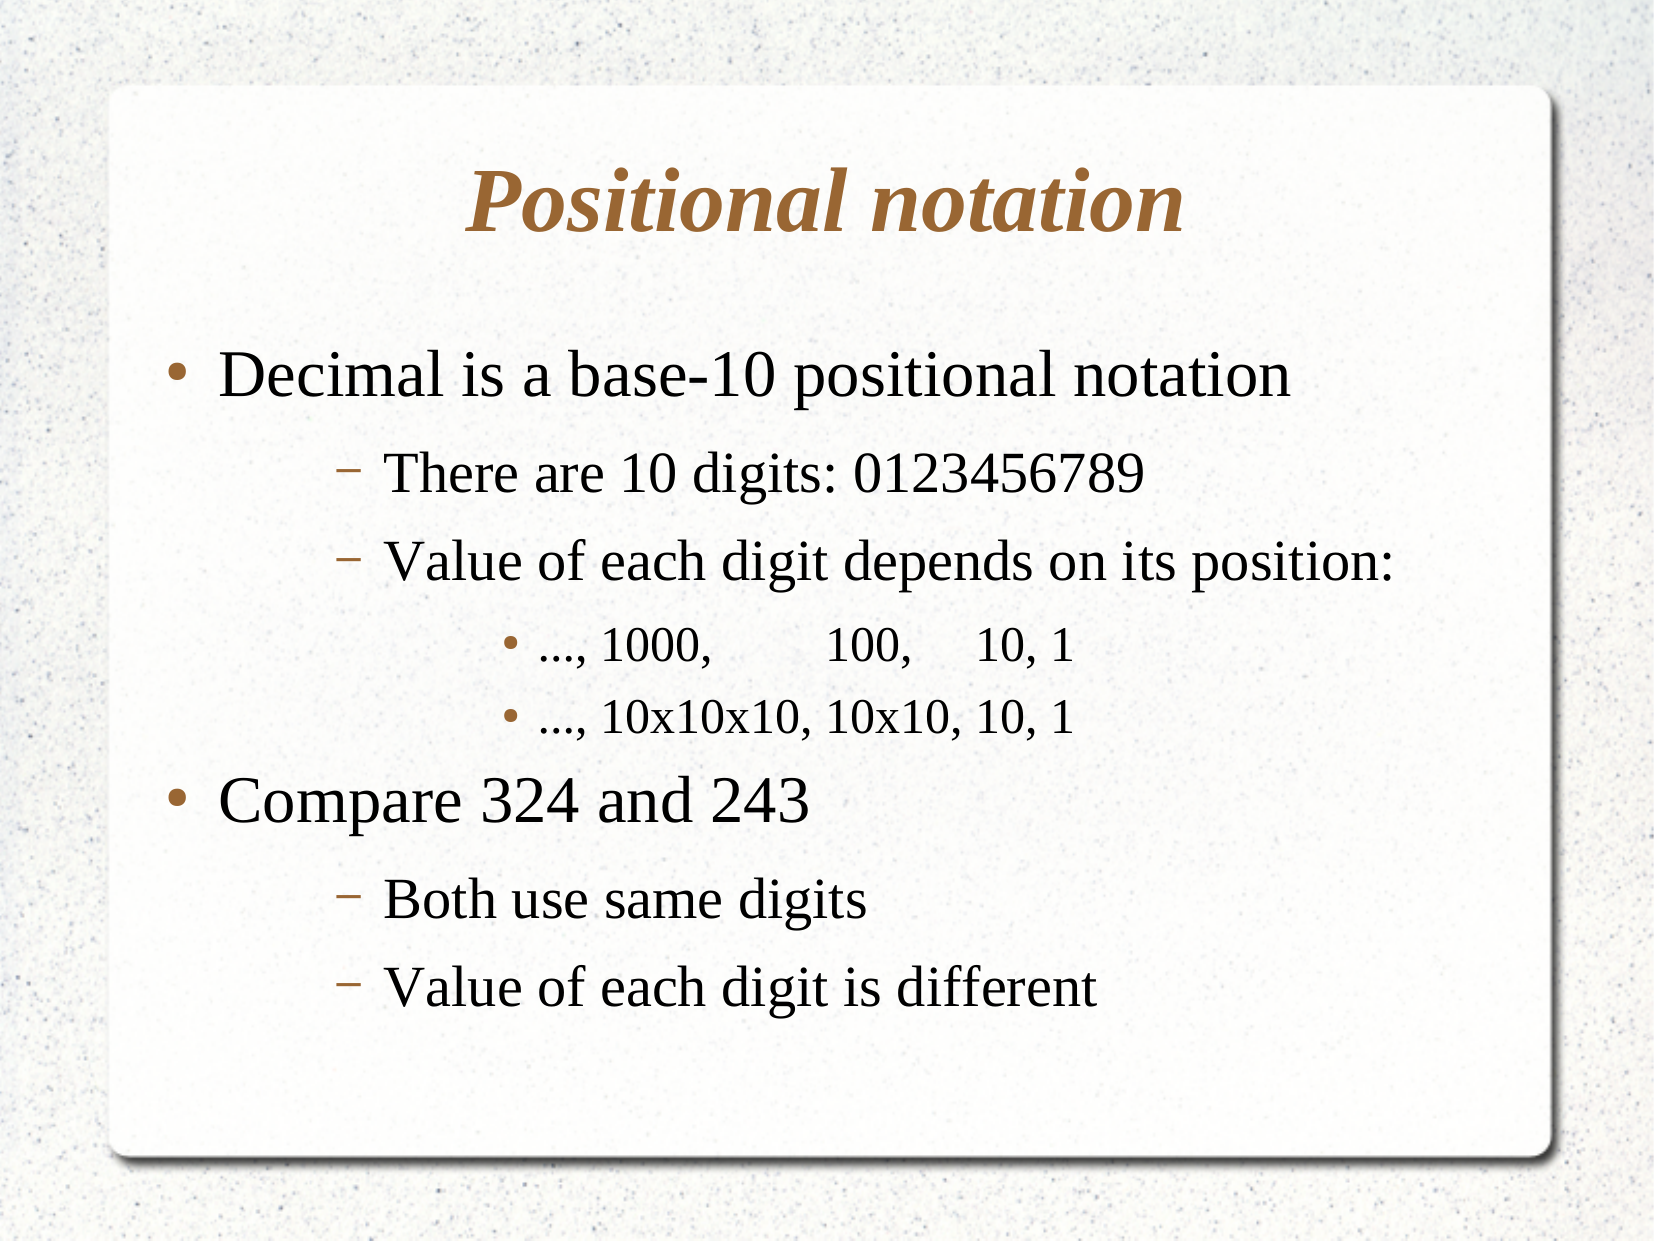

# Positional notation
Decimal is a base-10 positional notation
There are 10 digits: 0123456789
Value of each digit depends on its position:
..., 1000, 100, 10, 1
..., 10x10x10, 10x10, 10, 1
Compare 324 and 243
Both use same digits
Value of each digit is different